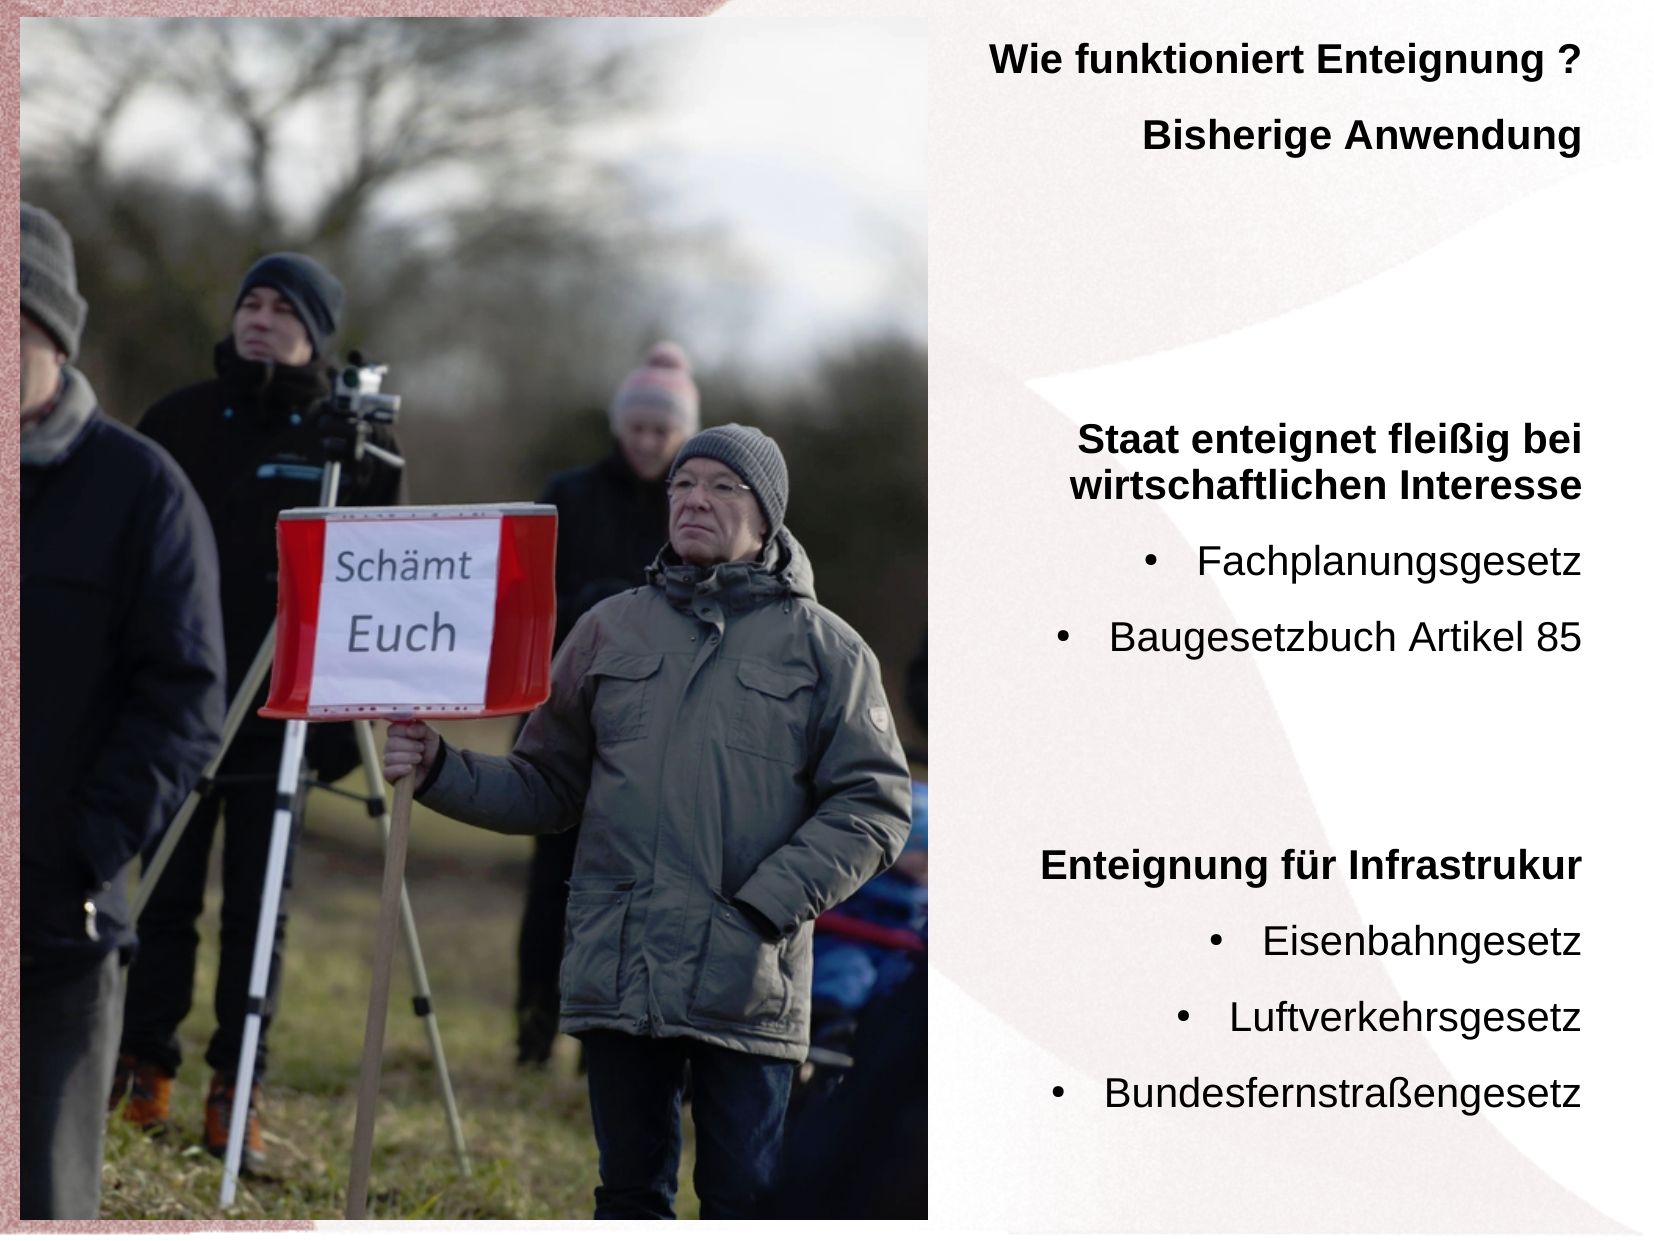

# Wie funktioniert Enteignung ?
Bisherige Anwendung
Staat enteignet fleißig bei wirtschaftlichen Interesse
Fachplanungsgesetz
Baugesetzbuch Artikel 85
Enteignung für Infrastrukur
Eisenbahngesetz
Luftverkehrsgesetz
Bundesfernstraßengesetz